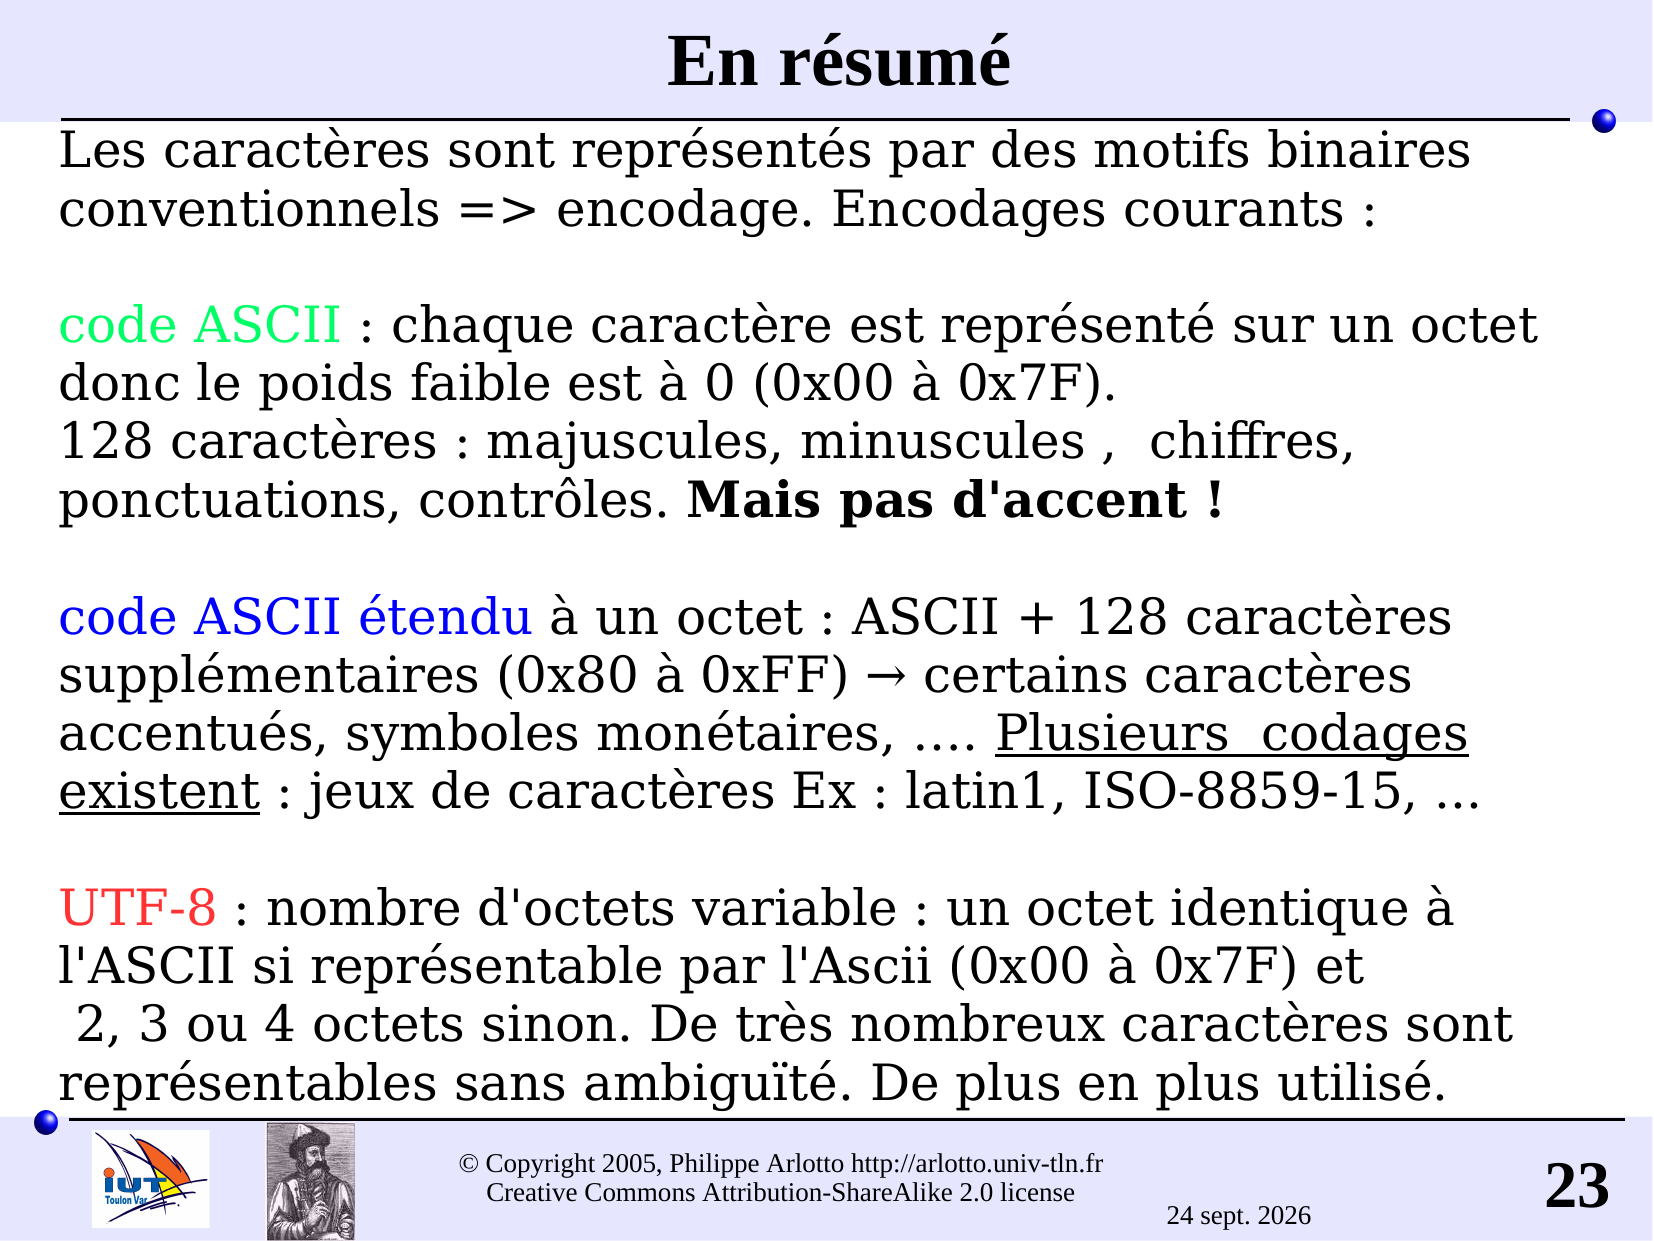

# En résumé
Les caractères sont représentés par des motifs binaires conventionnels => encodage. Encodages courants :
code ASCII : chaque caractère est représenté sur un octet donc le poids faible est à 0 (0x00 à 0x7F).
128 caractères : majuscules, minuscules , chiffres, ponctuations, contrôles. Mais pas d'accent !
code ASCII étendu à un octet : ASCII + 128 caractères supplémentaires (0x80 à 0xFF) → certains caractères accentués, symboles monétaires, …. Plusieurs codages existent : jeux de caractères Ex : latin1, ISO-8859-15, ...
UTF-8 : nombre d'octets variable : un octet identique à l'ASCII si représentable par l'Ascii (0x00 à 0x7F) et
 2, 3 ou 4 octets sinon. De très nombreux caractères sont représentables sans ambiguïté. De plus en plus utilisé.